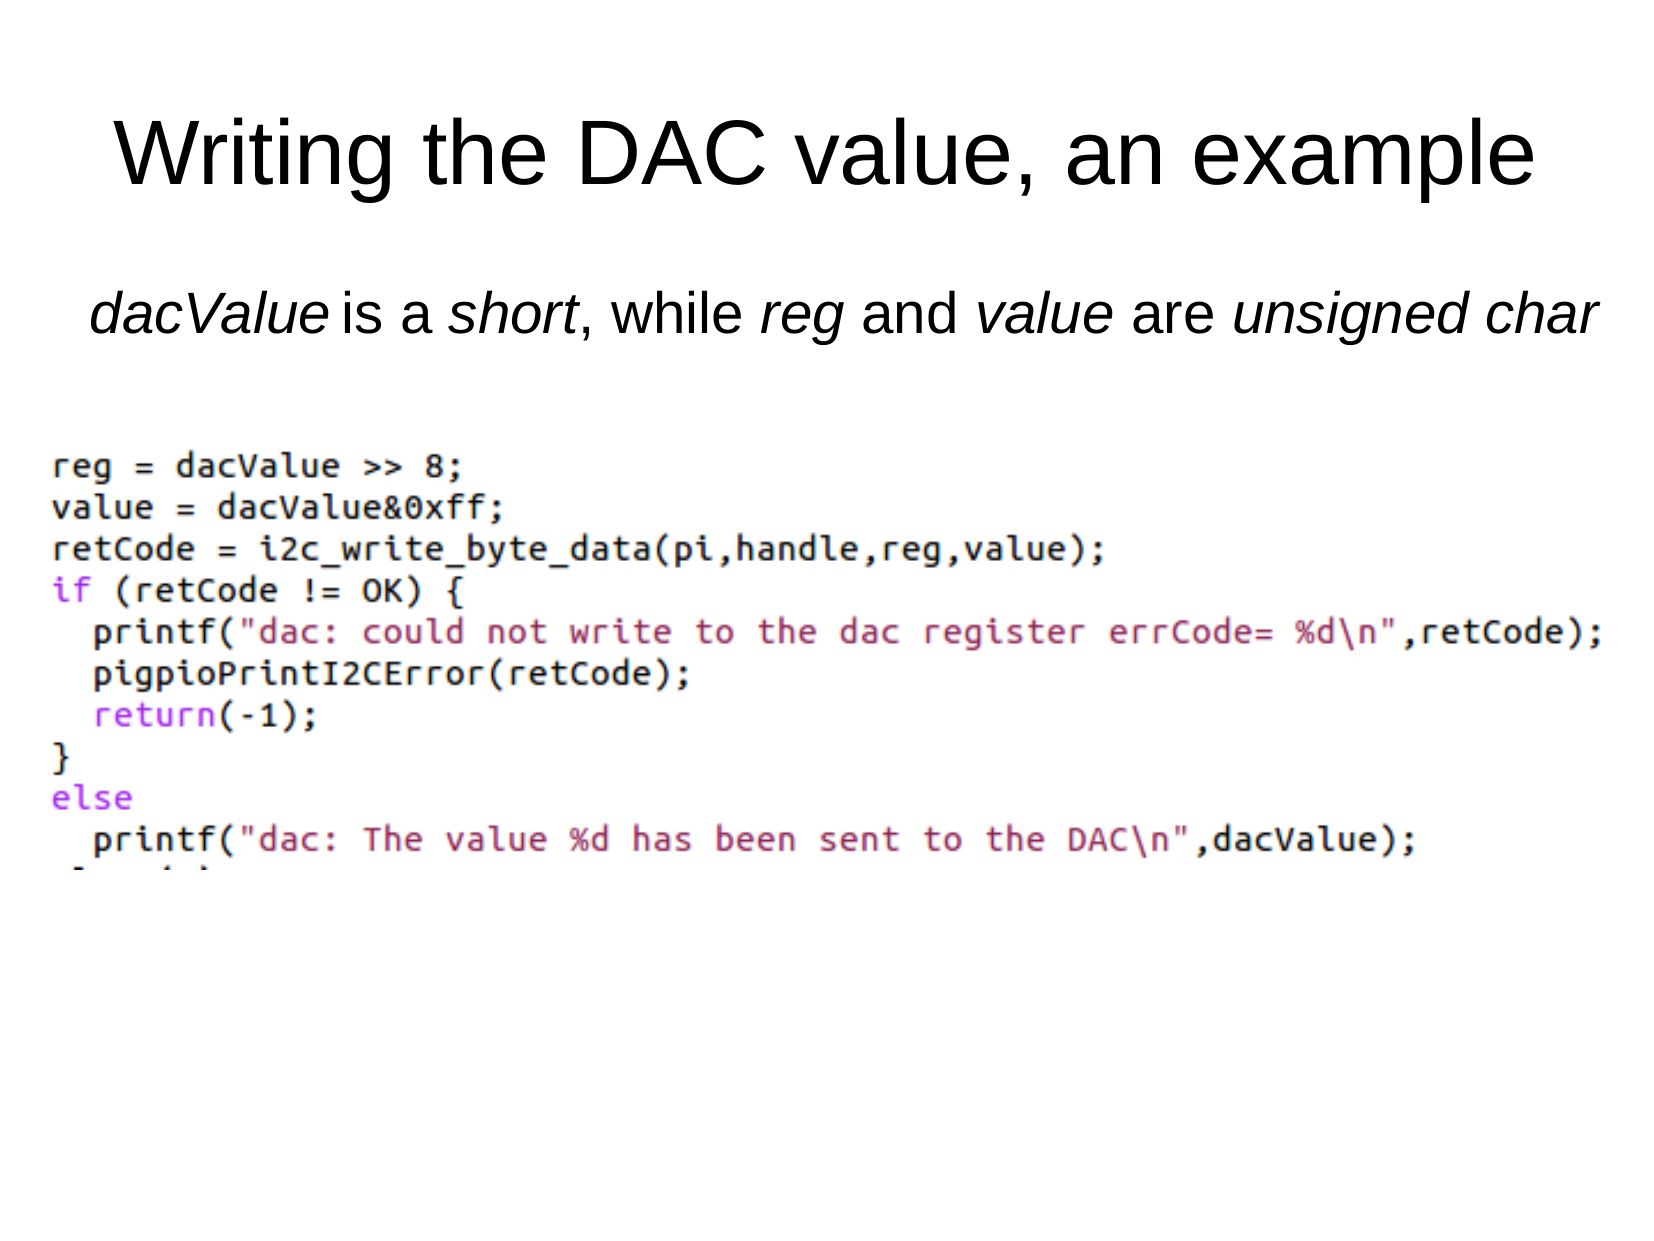

# Writing the DAC value, an example
dacValue is a short, while reg and value are unsigned char